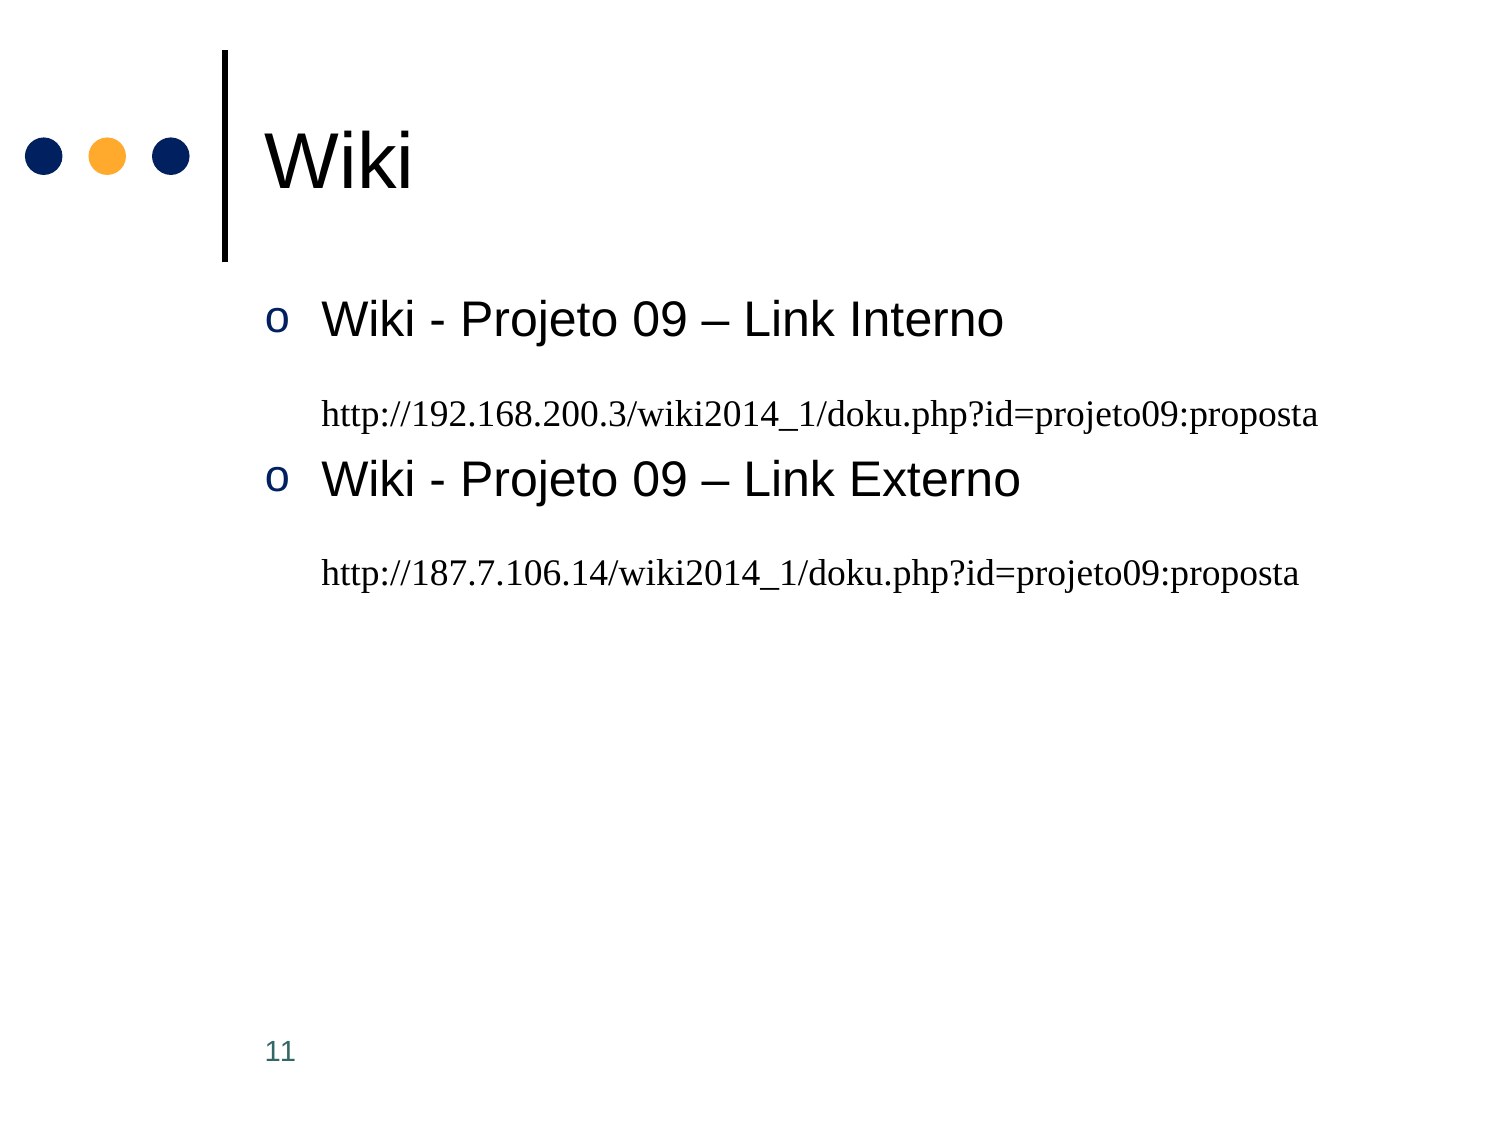

# Wiki
Wiki - Projeto 09 – Link Interno
http://192.168.200.3/wiki2014_1/doku.php?id=projeto09:proposta
Wiki - Projeto 09 – Link Externo
http://187.7.106.14/wiki2014_1/doku.php?id=projeto09:proposta